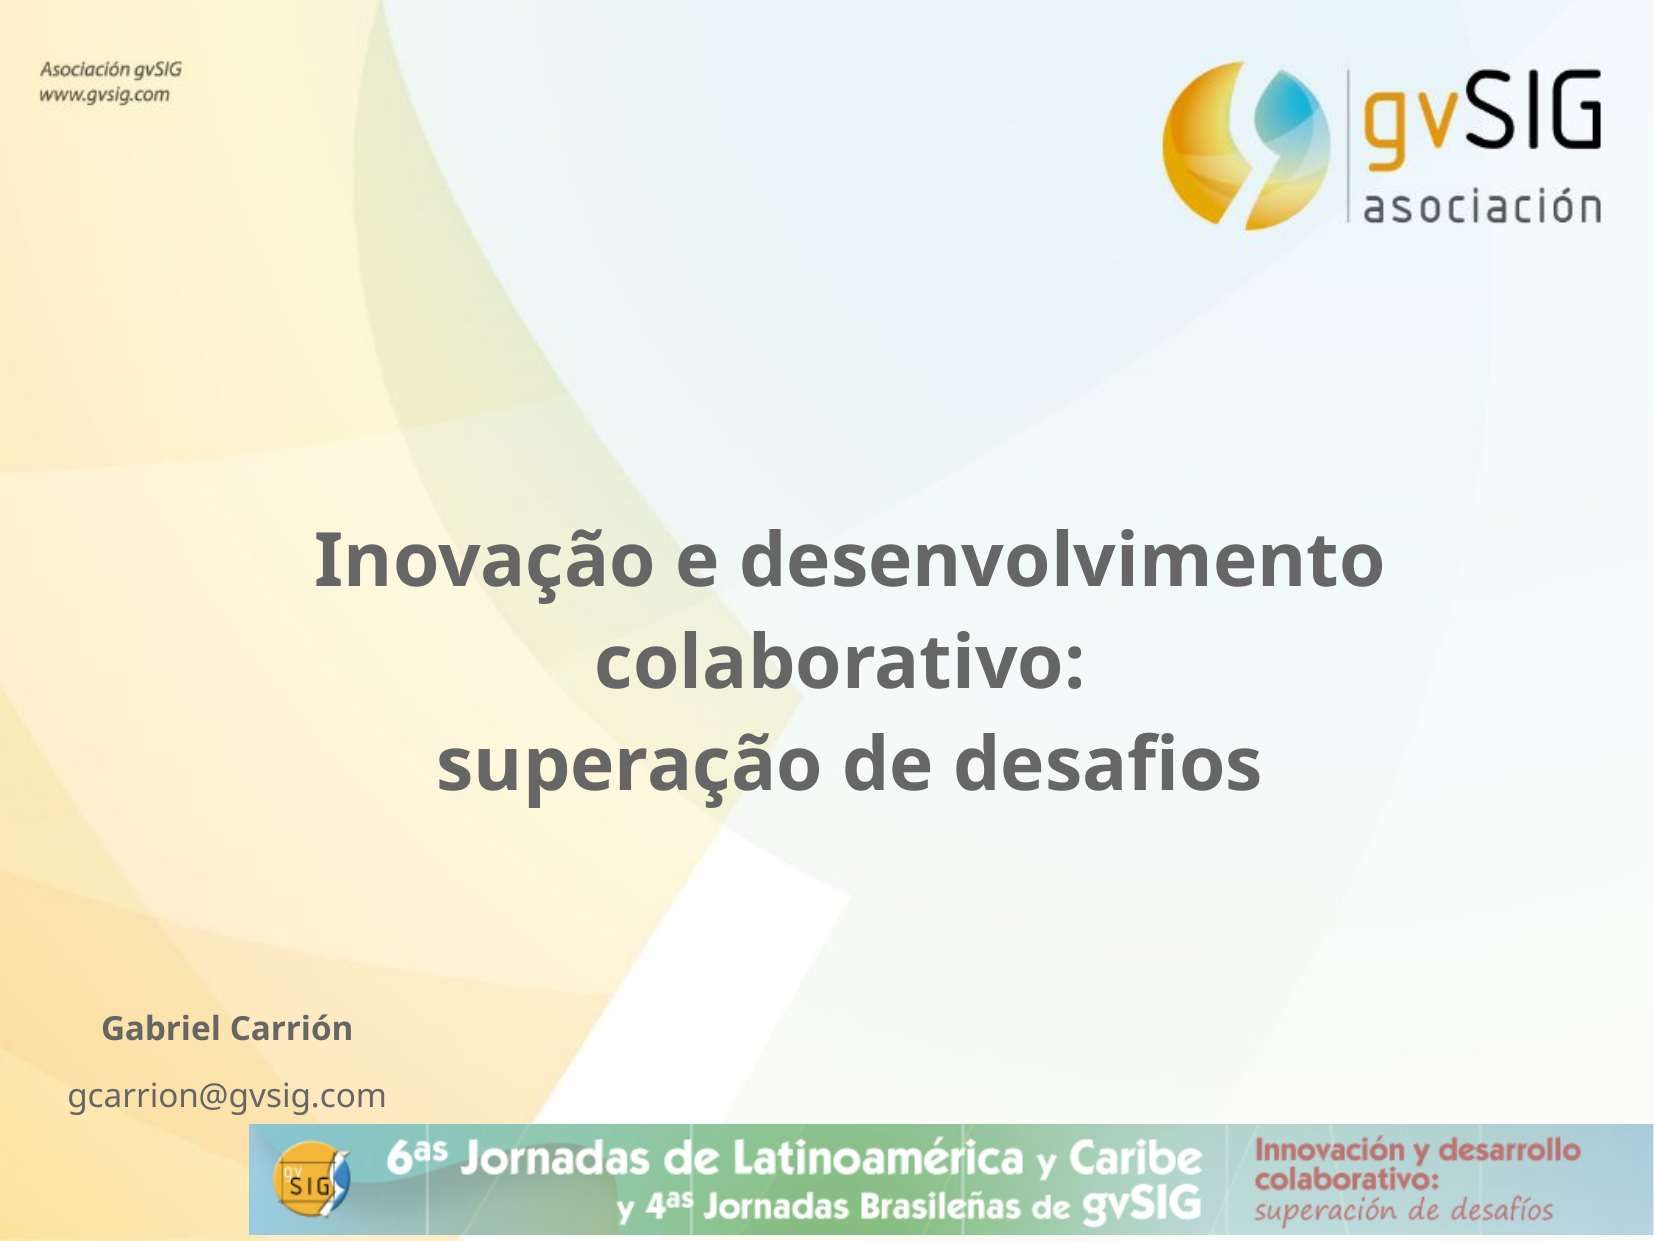

# Inovação e desenvolvimento colaborativo: superação de desafios
Gabriel Carrión
gcarrion@gvsig.com
1